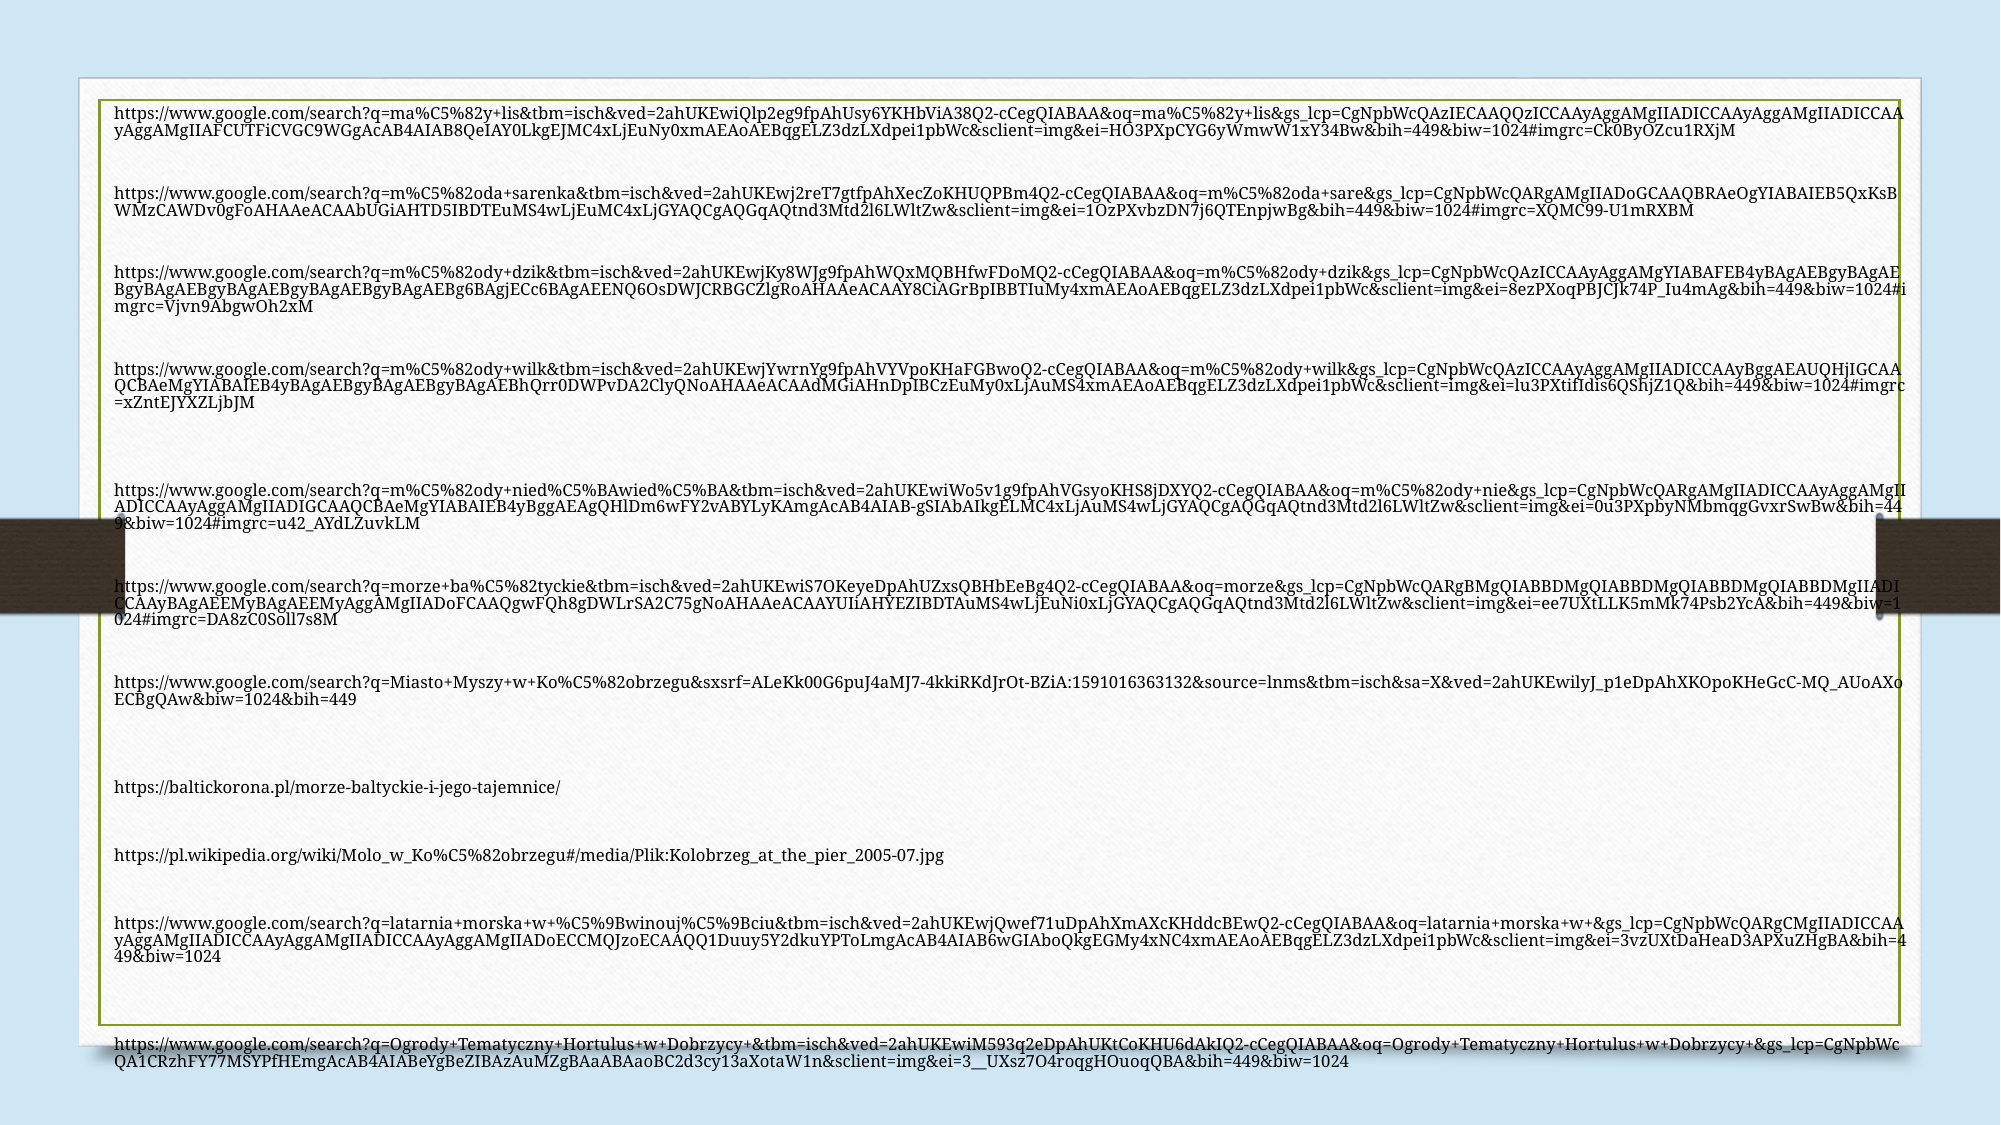

https://www.google.com/search?q=ma%C5%82y+lis&tbm=isch&ved=2ahUKEwiQlp2eg9fpAhUsy6YKHbViA38Q2-cCegQIABAA&oq=ma%C5%82y+lis&gs_lcp=CgNpbWcQAzIECAAQQzICCAAyAggAMgIIADICCAAyAggAMgIIADICCAAyAggAMgIIAFCUTFiCVGC9WGgAcAB4AIAB8QeIAY0LkgEJMC4xLjEuNy0xmAEAoAEBqgELZ3dzLXdpei1pbWc&sclient=img&ei=HO3PXpCYG6yWmwW1xY34Bw&bih=449&biw=1024#imgrc=Ck0ByOZcu1RXjM
https://www.google.com/search?q=m%C5%82oda+sarenka&tbm=isch&ved=2ahUKEwj2reT7gtfpAhXecZoKHUQPBm4Q2-cCegQIABAA&oq=m%C5%82oda+sare&gs_lcp=CgNpbWcQARgAMgIIADoGCAAQBRAeOgYIABAIEB5QxKsBWMzCAWDv0gFoAHAAeACAAbUGiAHTD5IBDTEuMS4wLjEuMC4xLjGYAQCgAQGqAQtnd3Mtd2l6LWltZw&sclient=img&ei=1OzPXvbzDN7j6QTEnpjwBg&bih=449&biw=1024#imgrc=XQMC99-U1mRXBM
https://www.google.com/search?q=m%C5%82ody+dzik&tbm=isch&ved=2ahUKEwjKy8WJg9fpAhWQxMQBHfwFDoMQ2-cCegQIABAA&oq=m%C5%82ody+dzik&gs_lcp=CgNpbWcQAzICCAAyAggAMgYIABAFEB4yBAgAEBgyBAgAEBgyBAgAEBgyBAgAEBgyBAgAEBgyBAgAEBg6BAgjECc6BAgAEENQ6OsDWJCRBGCZlgRoAHAAeACAAY8CiAGrBpIBBTIuMy4xmAEAoAEBqgELZ3dzLXdpei1pbWc&sclient=img&ei=8ezPXoqPBJCJk74P_Iu4mAg&bih=449&biw=1024#imgrc=Vjvn9AbgwOh2xM
https://www.google.com/search?q=m%C5%82ody+wilk&tbm=isch&ved=2ahUKEwjYwrnYg9fpAhVYVpoKHaFGBwoQ2-cCegQIABAA&oq=m%C5%82ody+wilk&gs_lcp=CgNpbWcQAzICCAAyAggAMgIIADICCAAyBggAEAUQHjIGCAAQCBAeMgYIABAIEB4yBAgAEBgyBAgAEBgyBAgAEBhQrr0DWPvDA2ClyQNoAHAAeACAAdMGiAHnDpIBCzEuMy0xLjAuMS4xmAEAoAEBqgELZ3dzLXdpei1pbWc&sclient=img&ei=lu3PXtifIdis6QShjZ1Q&bih=449&biw=1024#imgrc=xZntEJYXZLjbJM
https://www.google.com/search?q=m%C5%82ody+nied%C5%BAwied%C5%BA&tbm=isch&ved=2ahUKEwiWo5v1g9fpAhVGsyoKHS8jDXYQ2-cCegQIABAA&oq=m%C5%82ody+nie&gs_lcp=CgNpbWcQARgAMgIIADICCAAyAggAMgIIADICCAAyAggAMgIIADIGCAAQCBAeMgYIABAIEB4yBggAEAgQHlDm6wFY2vABYLyKAmgAcAB4AIAB-gSIAbAIkgELMC4xLjAuMS4wLjGYAQCgAQGqAQtnd3Mtd2l6LWltZw&sclient=img&ei=0u3PXpbyNMbmqgGvxrSwBw&bih=449&biw=1024#imgrc=u42_AYdLZuvkLM
https://www.google.com/search?q=morze+ba%C5%82tyckie&tbm=isch&ved=2ahUKEwiS7OKeyeDpAhUZxsQBHbEeBg4Q2-cCegQIABAA&oq=morze&gs_lcp=CgNpbWcQARgBMgQIABBDMgQIABBDMgQIABBDMgQIABBDMgIIADICCAAyBAgAEEMyBAgAEEMyAggAMgIIADoFCAAQgwFQh8gDWLrSA2C75gNoAHAAeACAAYUIiAHYEZIBDTAuMS4wLjEuNi0xLjGYAQCgAQGqAQtnd3Mtd2l6LWltZw&sclient=img&ei=ee7UXtLLK5mMk74Psb2YcA&bih=449&biw=1024#imgrc=DA8zC0Soll7s8M
https://www.google.com/search?q=Miasto+Myszy+w+Ko%C5%82obrzegu&sxsrf=ALeKk00G6puJ4aMJ7-4kkiRKdJrOt-BZiA:1591016363132&source=lnms&tbm=isch&sa=X&ved=2ahUKEwilyJ_p1eDpAhXKOpoKHeGcC-MQ_AUoAXoECBgQAw&biw=1024&bih=449
https://baltickorona.pl/morze-baltyckie-i-jego-tajemnice/
https://pl.wikipedia.org/wiki/Molo_w_Ko%C5%82obrzegu#/media/Plik:Kolobrzeg_at_the_pier_2005-07.jpg
https://www.google.com/search?q=latarnia+morska+w+%C5%9Bwinouj%C5%9Bciu&tbm=isch&ved=2ahUKEwjQwef71uDpAhXmAXcKHddcBEwQ2-cCegQIABAA&oq=latarnia+morska+w+&gs_lcp=CgNpbWcQARgCMgIIADICCAAyAggAMgIIADICCAAyAggAMgIIADICCAAyAggAMgIIADoECCMQJzoECAAQQ1Duuy5Y2dkuYPToLmgAcAB4AIAB6wGIAboQkgEGMy4xNC4xmAEAoAEBqgELZ3dzLXdpei1pbWc&sclient=img&ei=3vzUXtDaHeaD3APXuZHgBA&bih=449&biw=1024
https://www.google.com/search?q=Ogrody+Tematyczny+Hortulus+w+Dobrzycy+&tbm=isch&ved=2ahUKEwiM593q2eDpAhUKtCoKHU6dAkIQ2-cCegQIABAA&oq=Ogrody+Tematyczny+Hortulus+w+Dobrzycy+&gs_lcp=CgNpbWcQA1CRzhFY77MSYPfHEmgAcAB4AIABeYgBeZIBAzAuMZgBAaABAaoBC2d3cy13aXotaW1n&sclient=img&ei=3__UXsz7O4roqgHOuoqQBA&bih=449&biw=1024
https://www.google.com/search?q=port+rybacki+w+d%C5%BAwirzynie&tbm=isch&ved=2ahUKEwjQg-D82uDpAhWEBncKHRkuCtYQ2-cCegQIABAA&oq=port+rybacki+w+d%C5%BAwirzynie&gs_lcp=CgNpbWcQAzoECCMQJzoECAAQQzoCCAA6BAgAEBhQtJUNWOvxDWCw-g1oAHAAeACAAaUIiAG7J5IBDjAuMjIuMC4xLjYtMS4xmAEAoAEBqgELZ3dzLXdpei1pbWc&sclient=img&ei=EgHVXtCyDISN3AOZ3KiwDQ&bih=449&biw=1024#imgrc=mRyQCAB_GtkSsM
https://www.google.com/search?q=ogrody+tematyczny+hortulus+w+dobrzycy&tbm=isch&ved=2ahUKEwjMm7no3-DpAhXNvCoKHZH2DeQQ2-cCegQIABAA&oq=og&gs_lcp=CgNpbWcQARgAMgQIIxAnMgIIADICCAAyAggAMgIIADICCAAyAggAMgIIADICCAAyAggAOgUIABCDAVDTxwFY480BYOTjAWgAcAB4AIABlwaIAcsIkgEHMy0xLjYtMZgBAKABAaoBC2d3cy13aXotaW1n&sclient=img&ei=JQbVXoz1MM35qgGR7begDg&bih=449&biw=1024